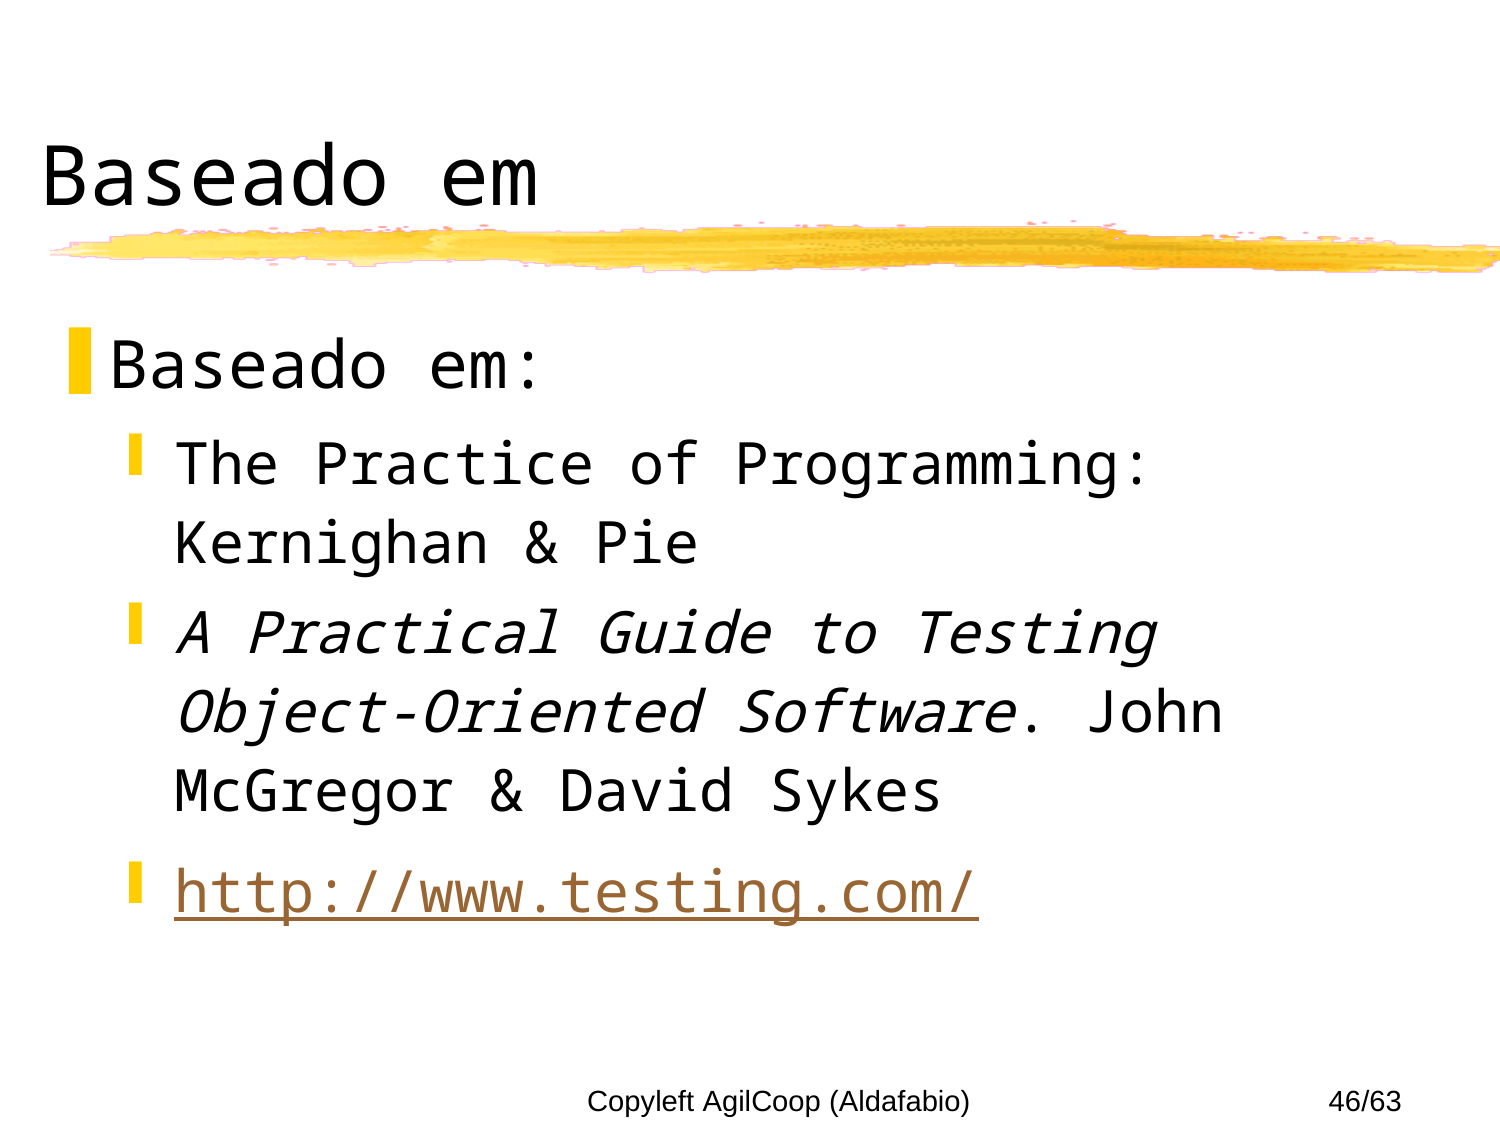

# Baseado em
Baseado em:
The Practice of Programming: Kernighan & Pie
A Practical Guide to Testing Object-Oriented Software. John McGregor & David Sykes
http://www.testing.com/
46